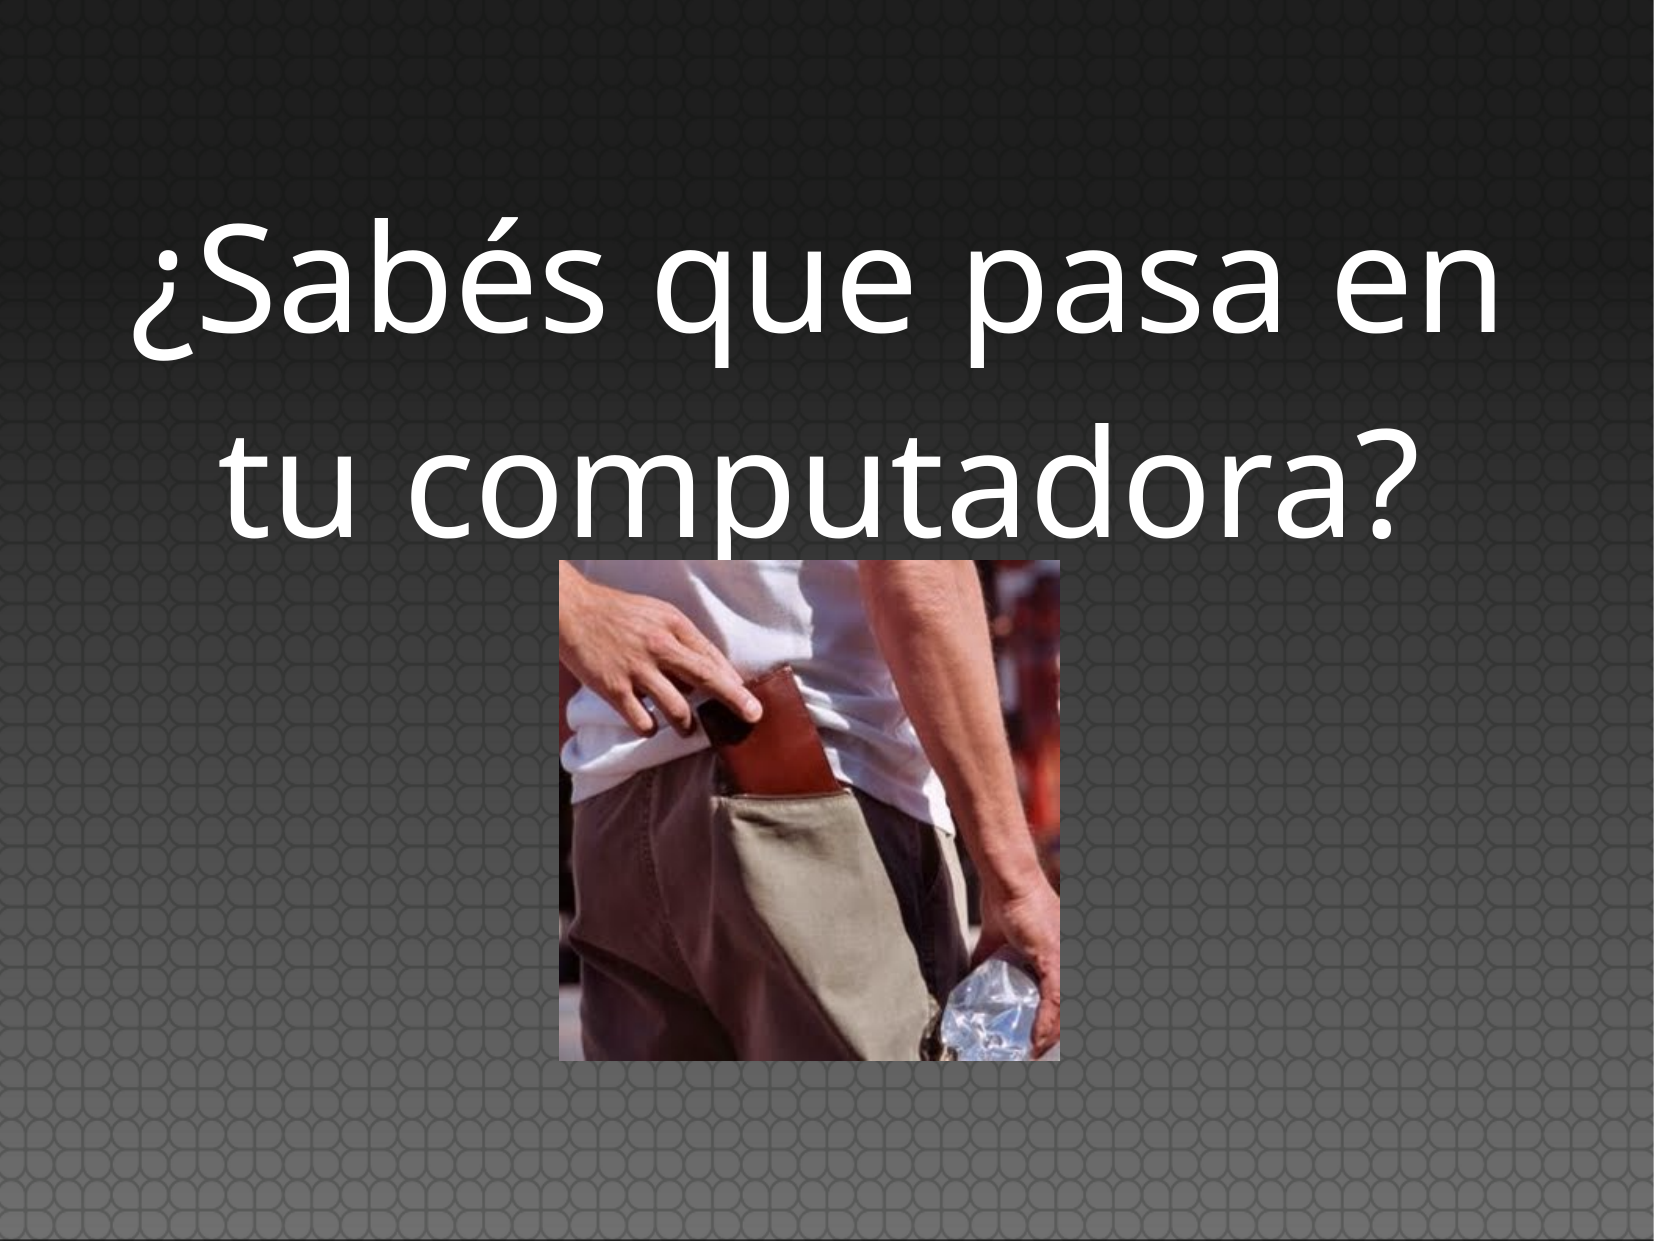

# ¿Sabés que pasa en tu computadora?